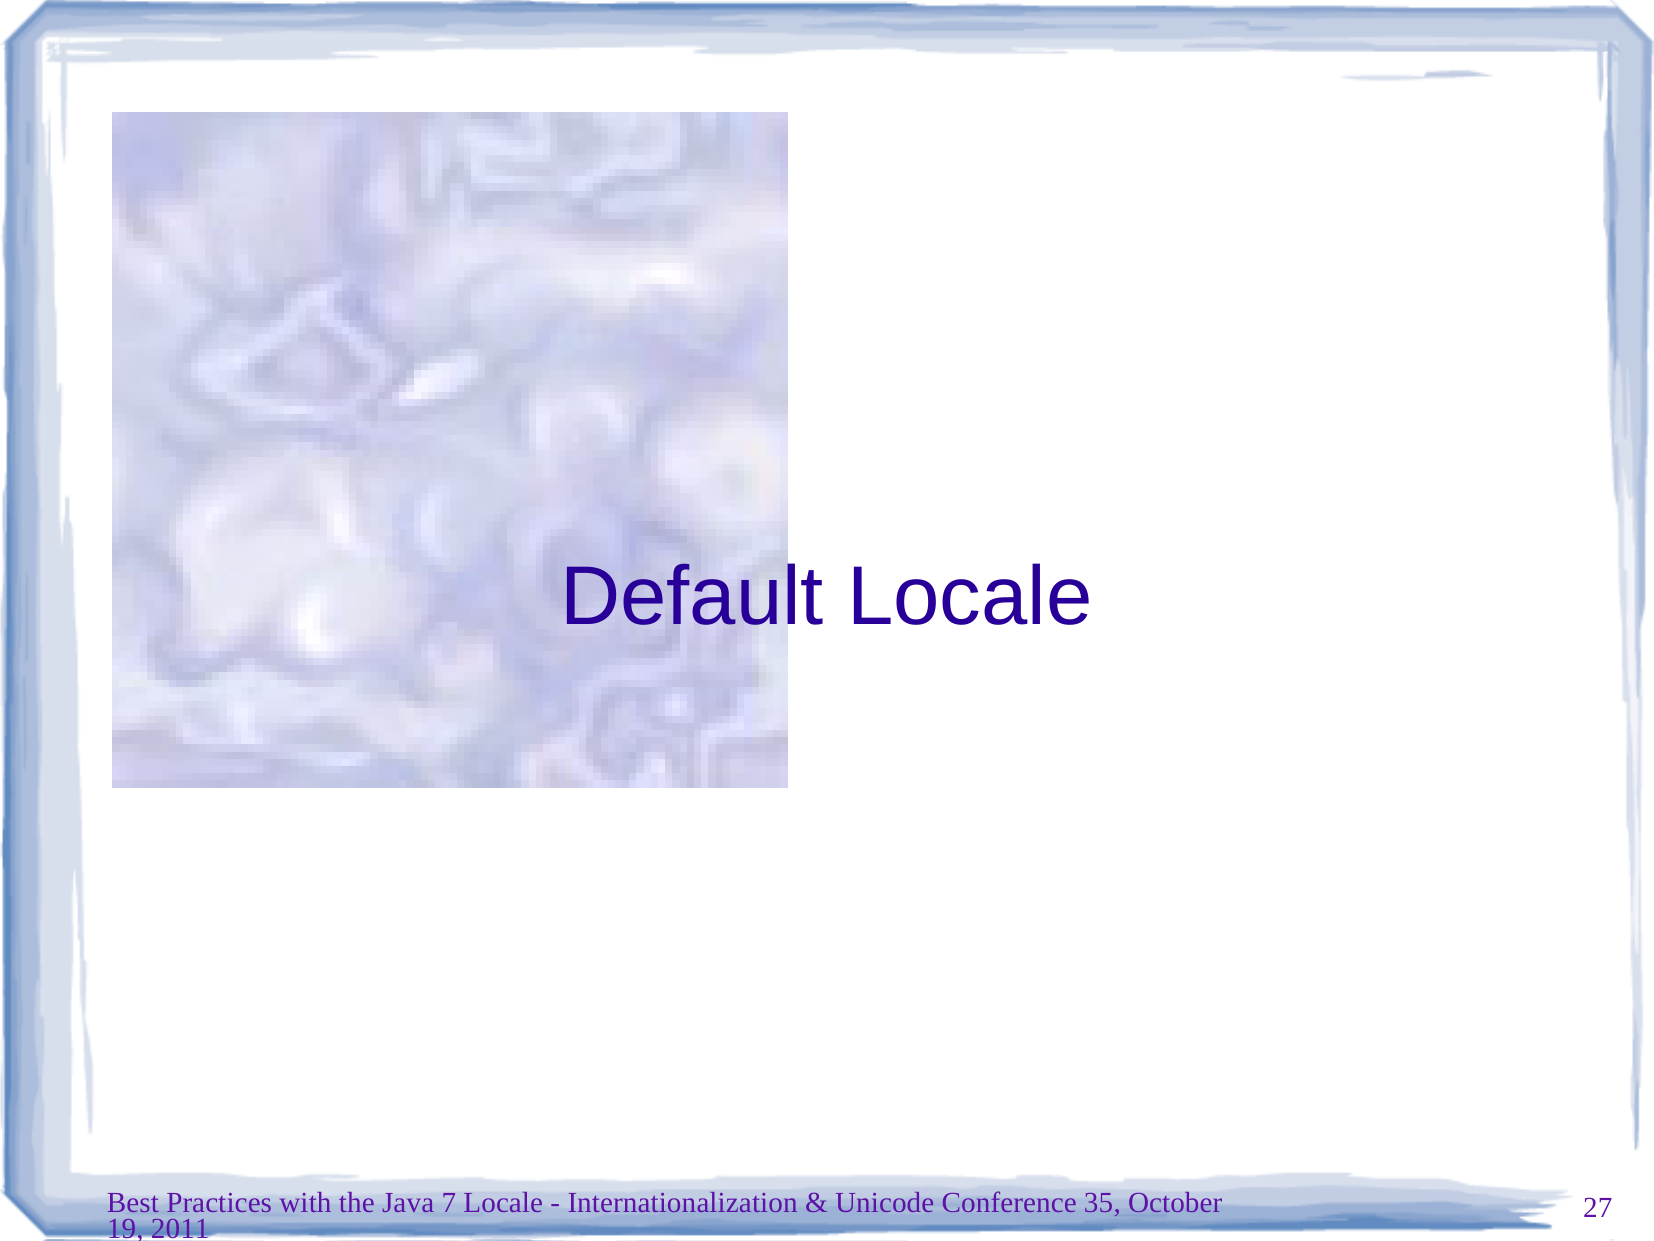

# Default Locale
Best Practices with the Java 7 Locale - Internationalization & Unicode Conference 35, October 19, 2011
27